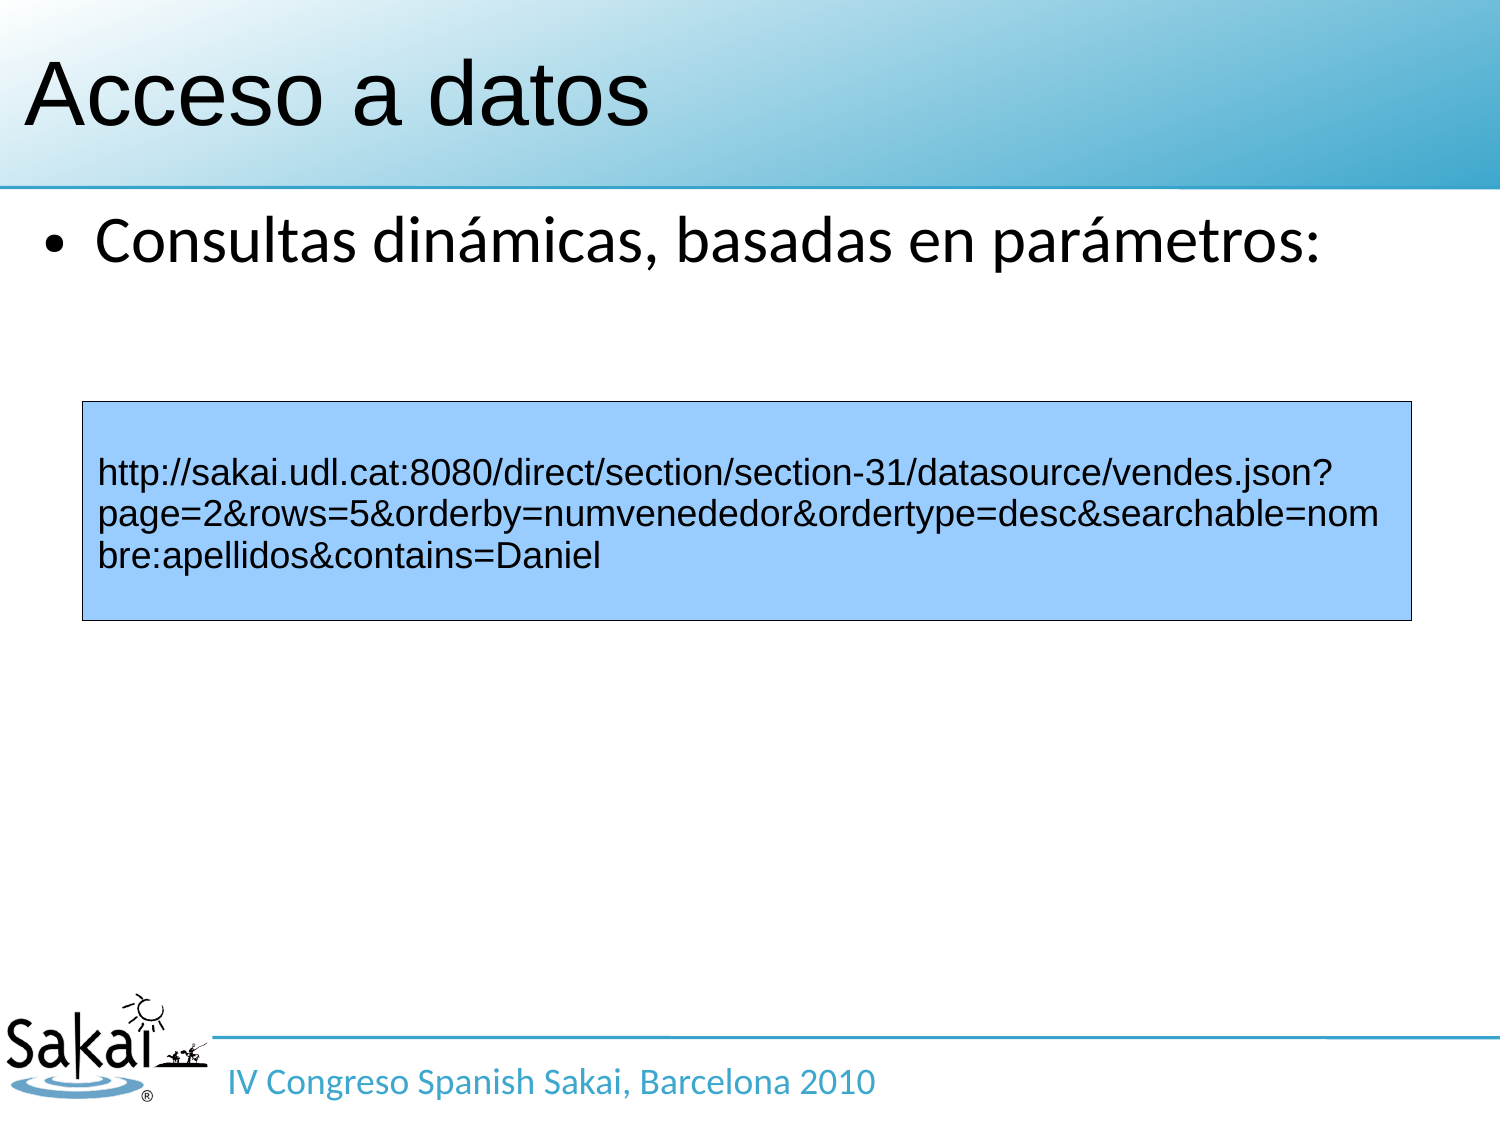

# Acceso a datos
Consultas dinámicas, basadas en parámetros:
http://sakai.udl.cat:8080/direct/section/section-31/datasource/vendes.json?page=2&rows=5&orderby=numvenededor&ordertype=desc&searchable=nombre:apellidos&contains=Daniel